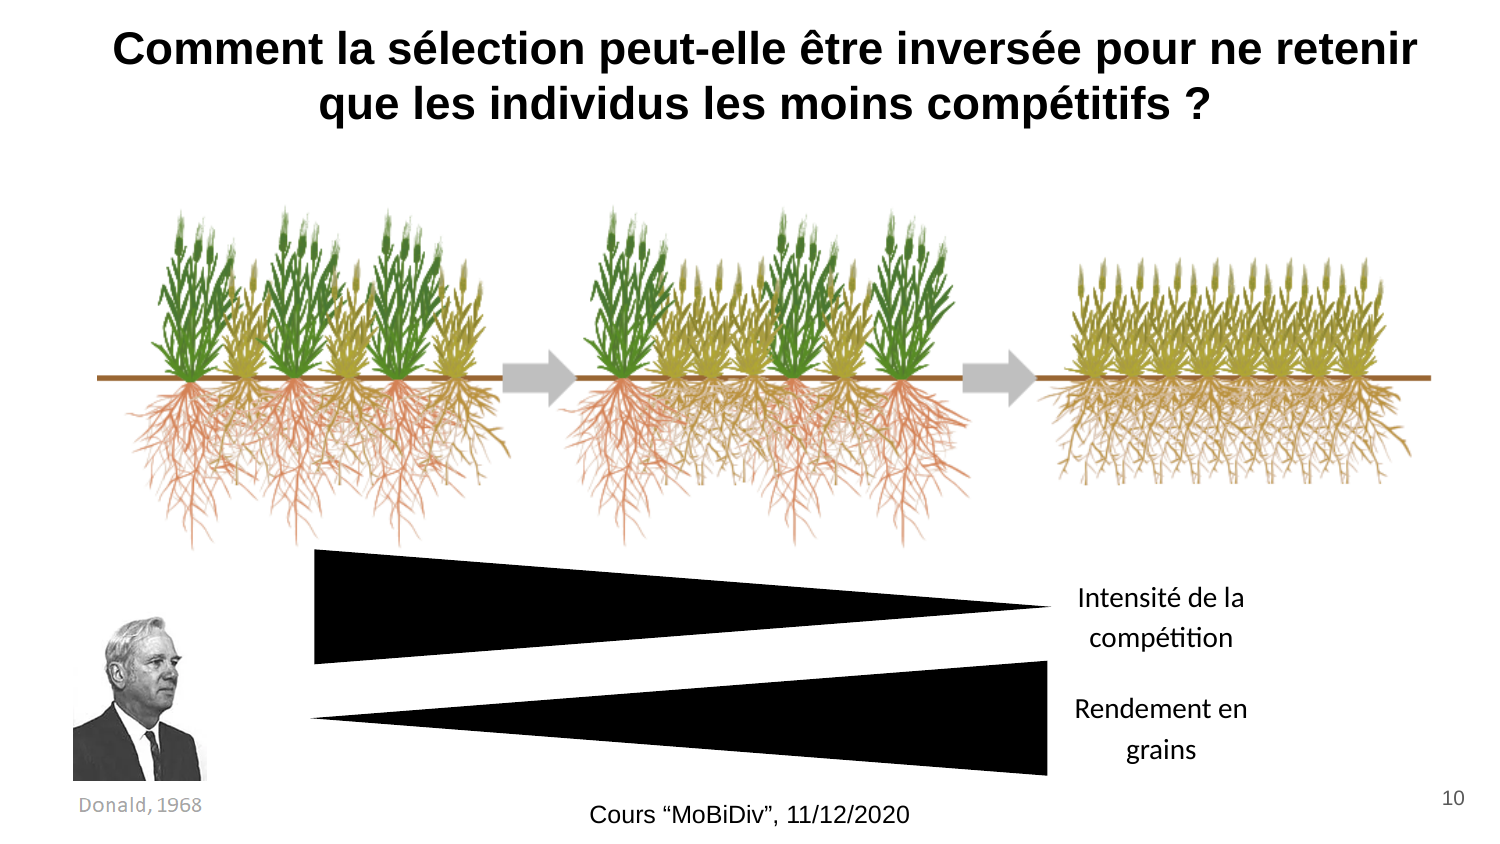

# Comment la sélection peut-elle être inversée pour ne retenir que les individus les moins compétitifs ?
Intensité de la compétition
Rendement en grains